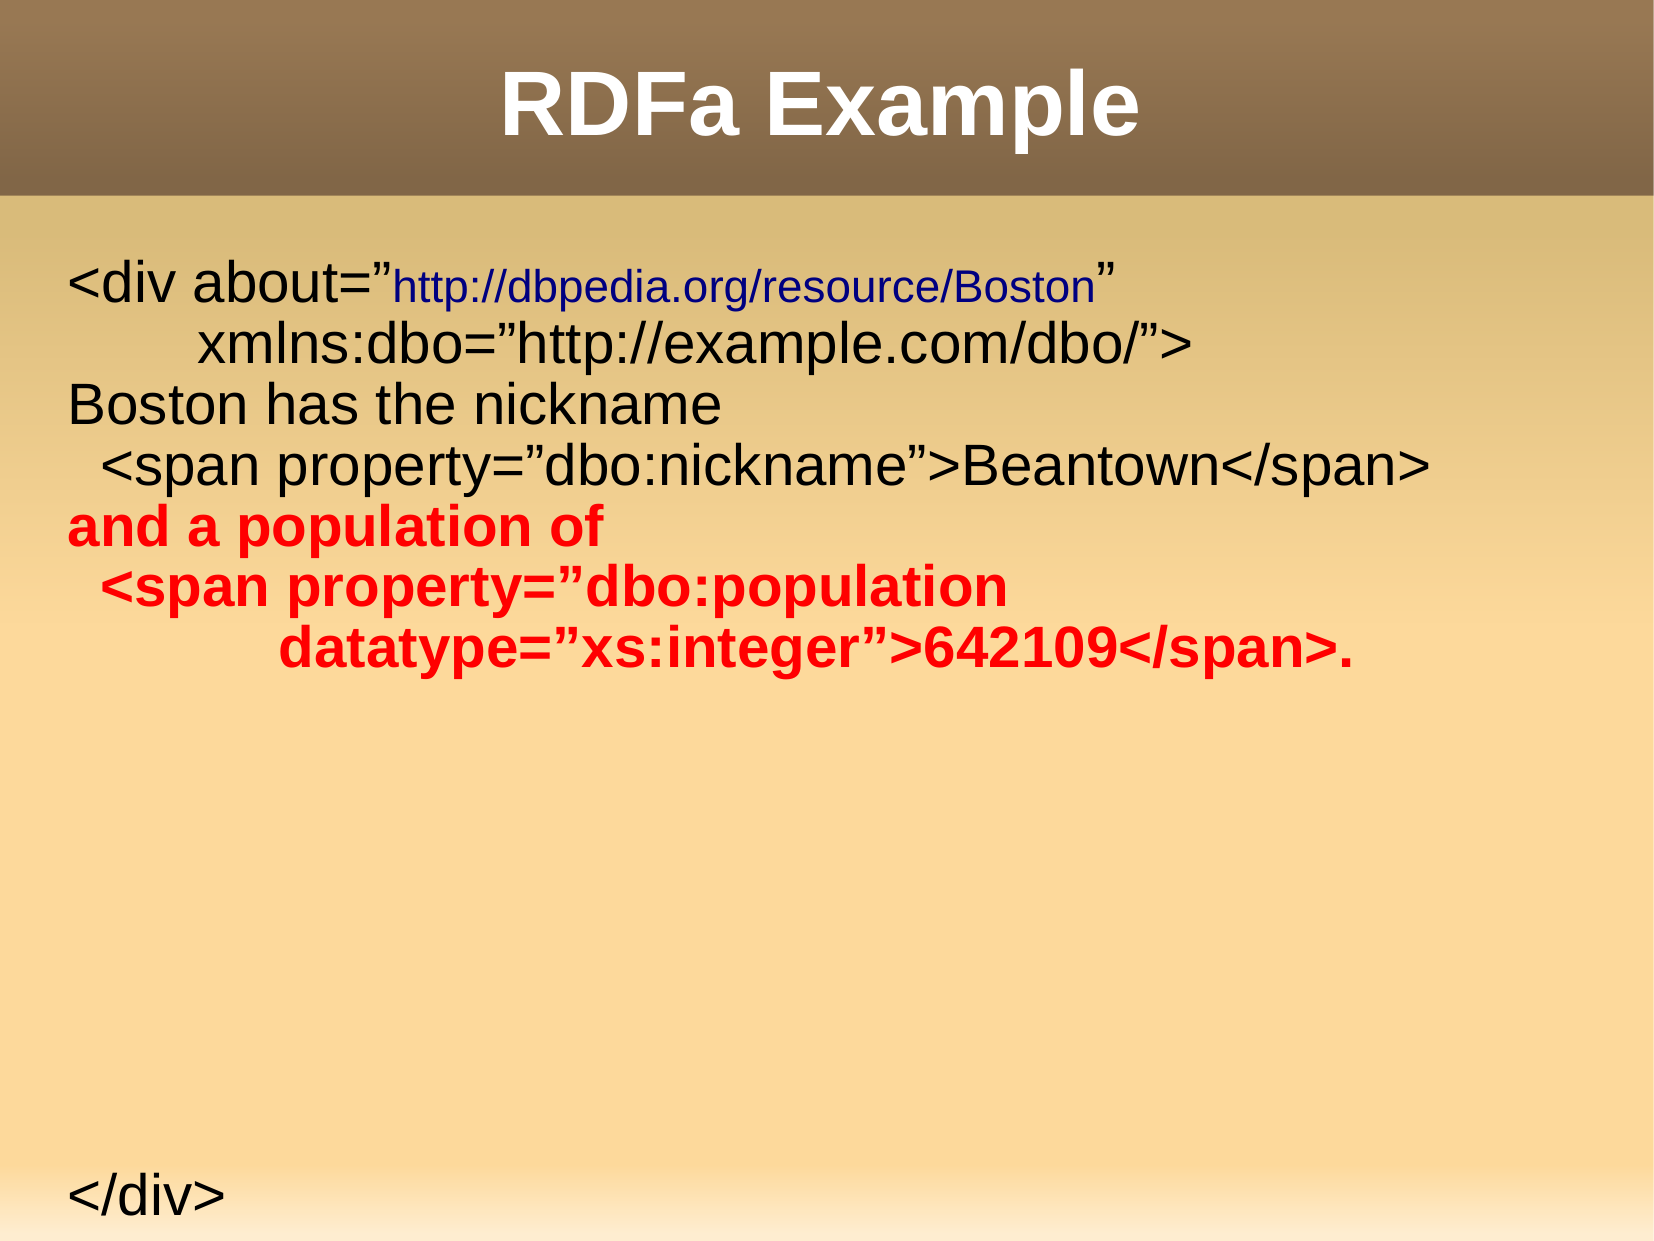

# RDFa Example
<div about=”http://dbpedia.org/resource/Boston”
 xmlns:dbo=”http://example.com/dbo/”>
Boston has the nickname
 <span property=”dbo:nickname”>Beantown</span>
and a population of
 <span property=”dbo:population
 datatype=”xs:integer”>642109</span>.
</div>